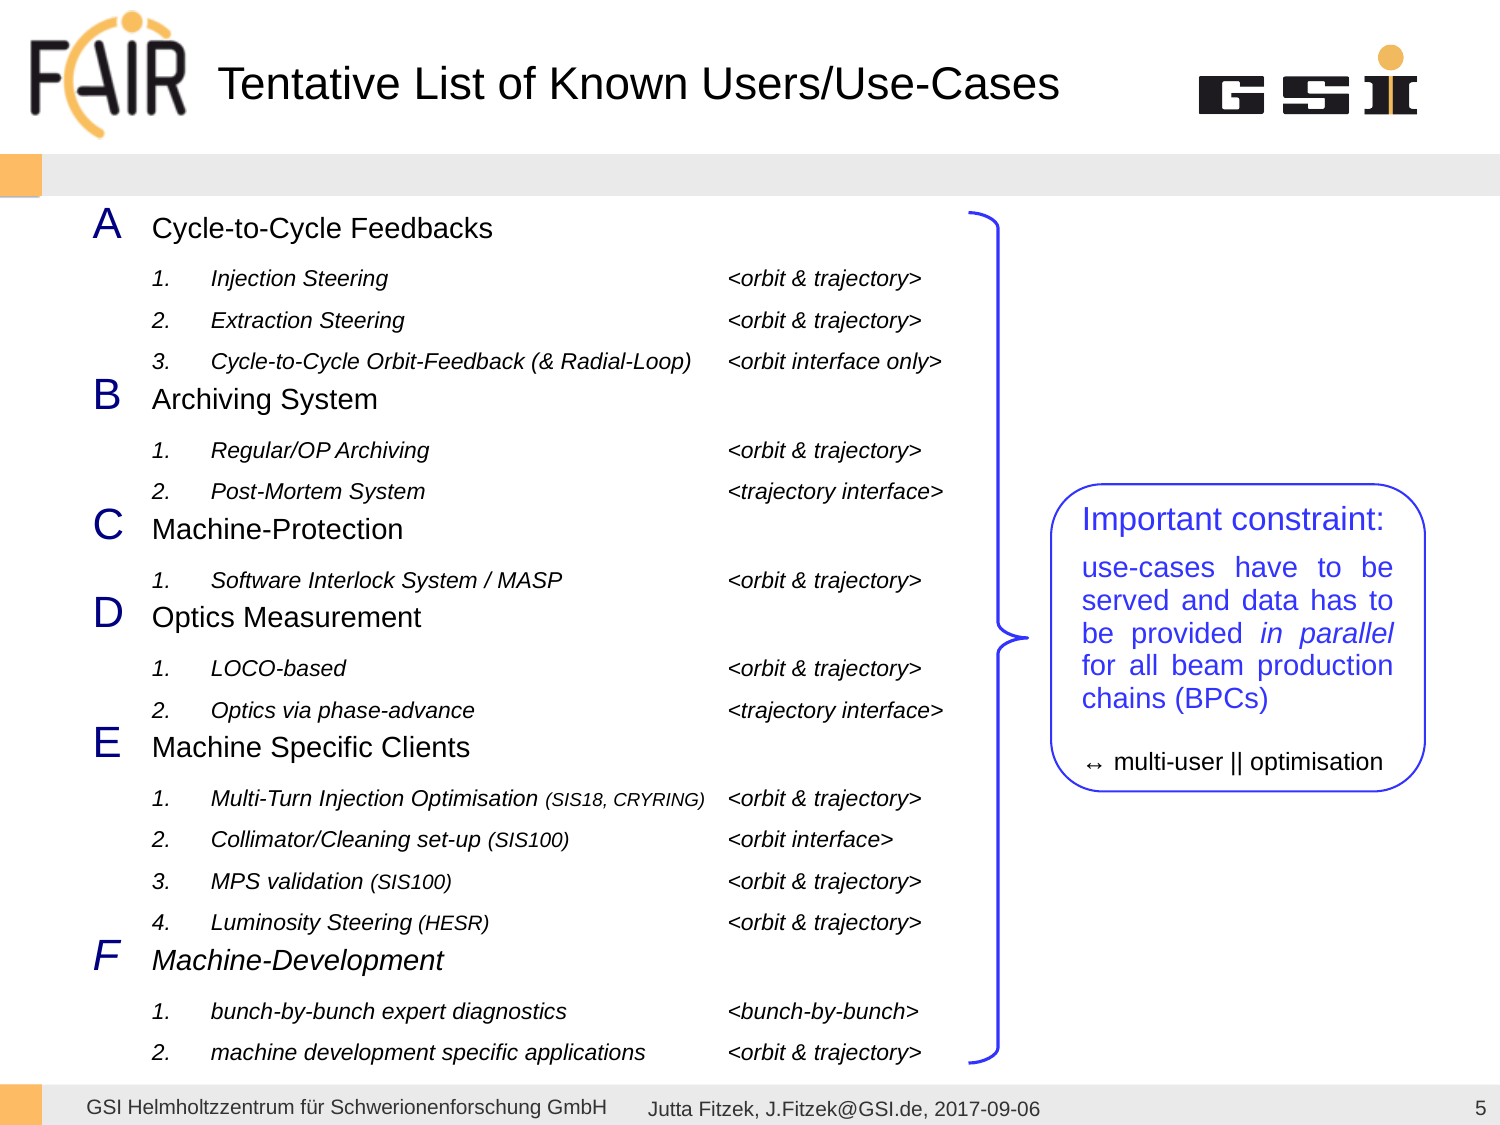

# Tentative List of Known Users/Use-Cases
Important constraint:
use-cases have to be served and data has to be provided in parallel for all beam production chains (BPCs)
↔ multi-user || optimisation
Cycle-to-Cycle Feedbacks
Injection Steering					<orbit & trajectory>
Extraction Steering					<orbit & trajectory>
Cycle-to-Cycle Orbit-Feedback (& Radial-Loop) 	<orbit interface only>
Archiving System
Regular/OP Archiving 				<orbit & trajectory>
Post-Mortem System 				<trajectory interface>
Machine-Protection
Software Interlock System / MASP			<orbit & trajectory>
Optics Measurement
LOCO-based 						<orbit & trajectory>
Optics via phase-advance 				<trajectory interface>
Machine Specific Clients
Multi-Turn Injection Optimisation (SIS18, CRYRING) 	<orbit & trajectory>
Collimator/Cleaning set-up (SIS100) 			<orbit interface>
MPS validation (SIS100) 				<orbit & trajectory>
Luminosity Steering (HESR) 				<orbit & trajectory>
Machine-Development
bunch-by-bunch expert diagnostics			<bunch-by-bunch>
machine development specific applications		<orbit & trajectory>